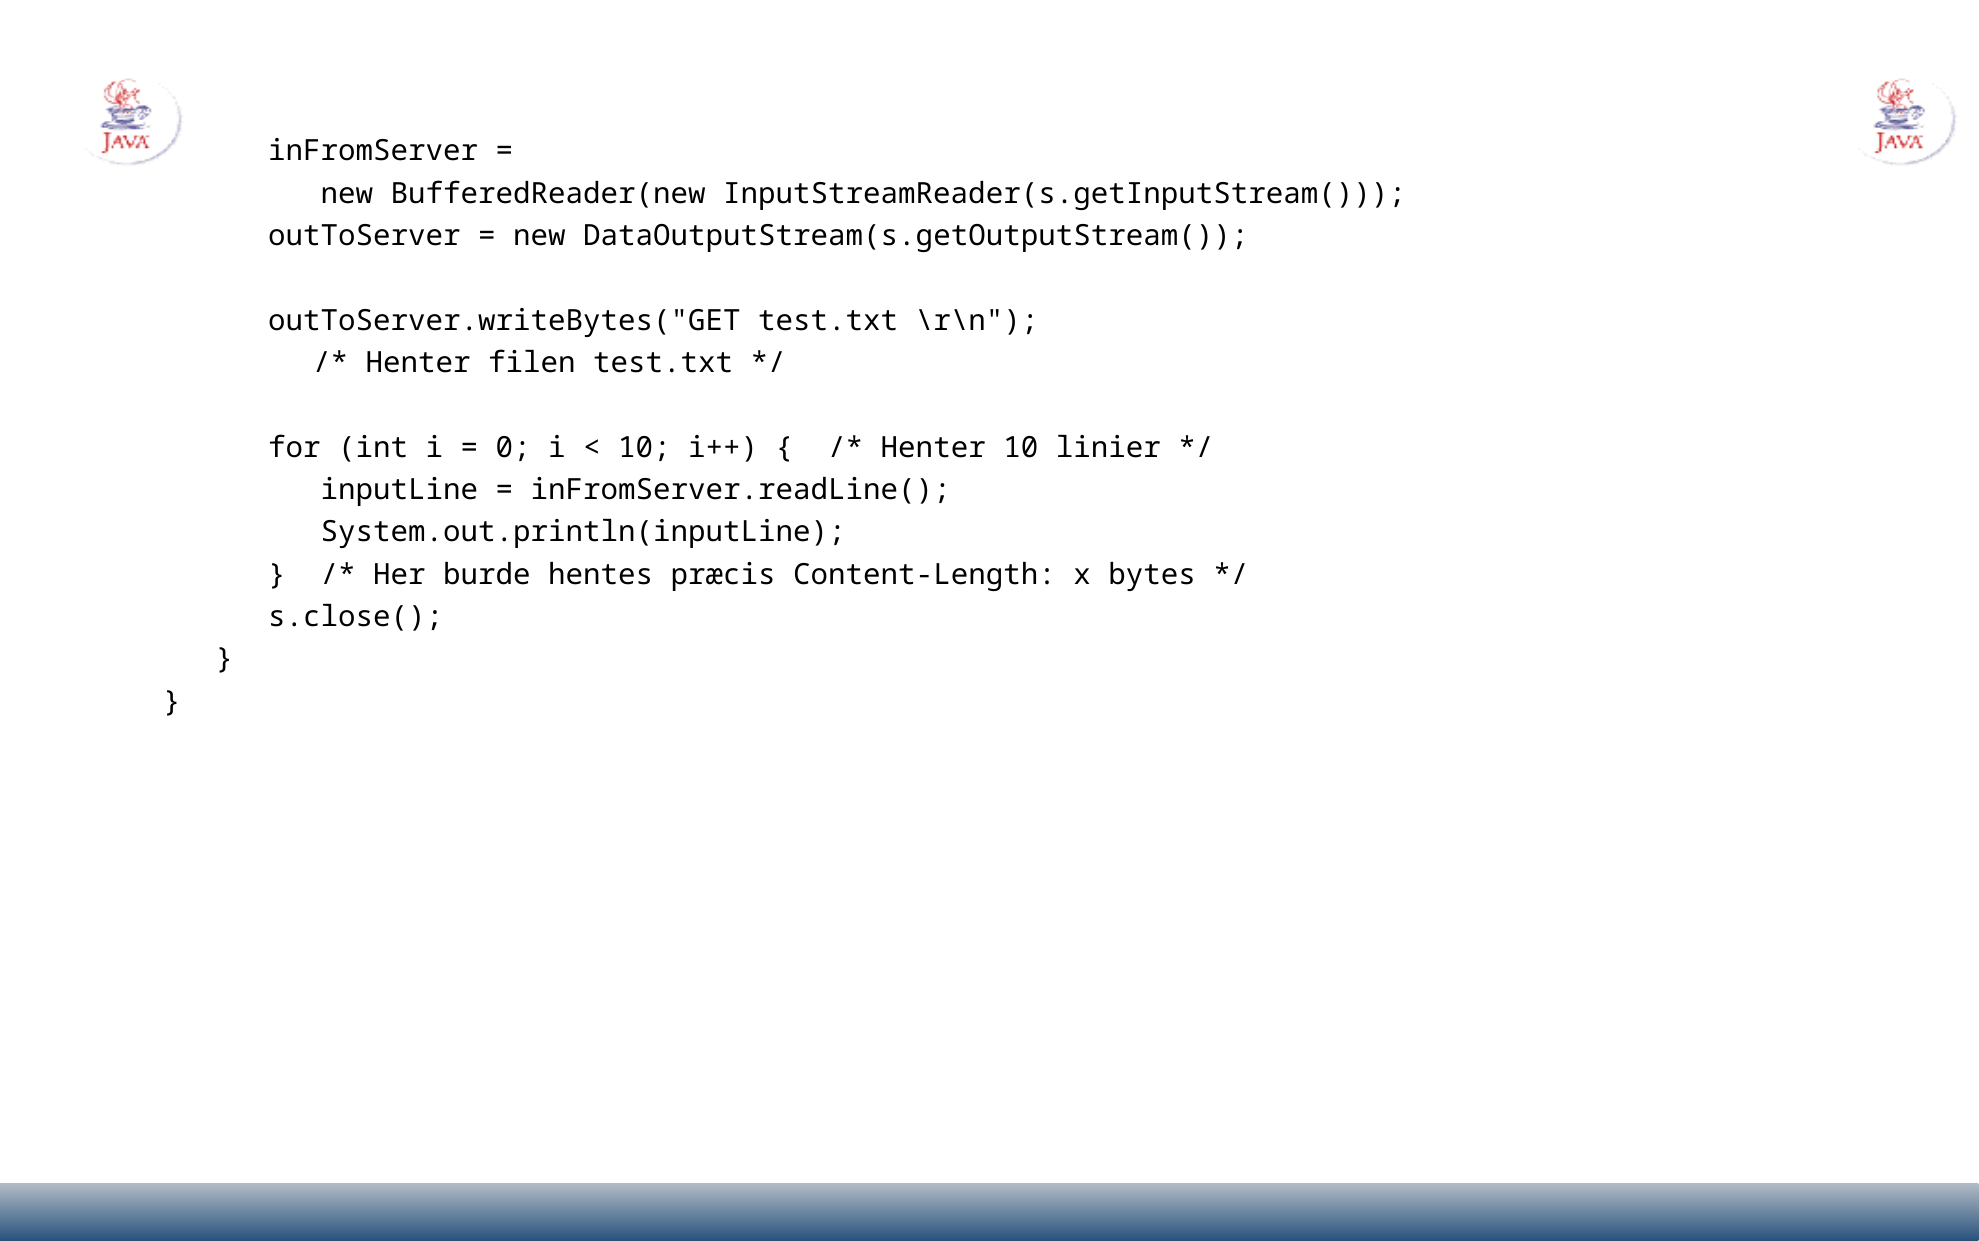

#
 inFromServer =
 new BufferedReader(new InputStreamReader(s.getInputStream()));
 outToServer = new DataOutputStream(s.getOutputStream());
 outToServer.writeBytes("GET test.txt \r\n");
		/* Henter filen test.txt */
 for (int i = 0; i < 10; i++) { /* Henter 10 linier */
 inputLine = inFromServer.readLine();
 System.out.println(inputLine);
 } /* Her burde hentes præcis Content-Length: x bytes */
 s.close();
 }
}